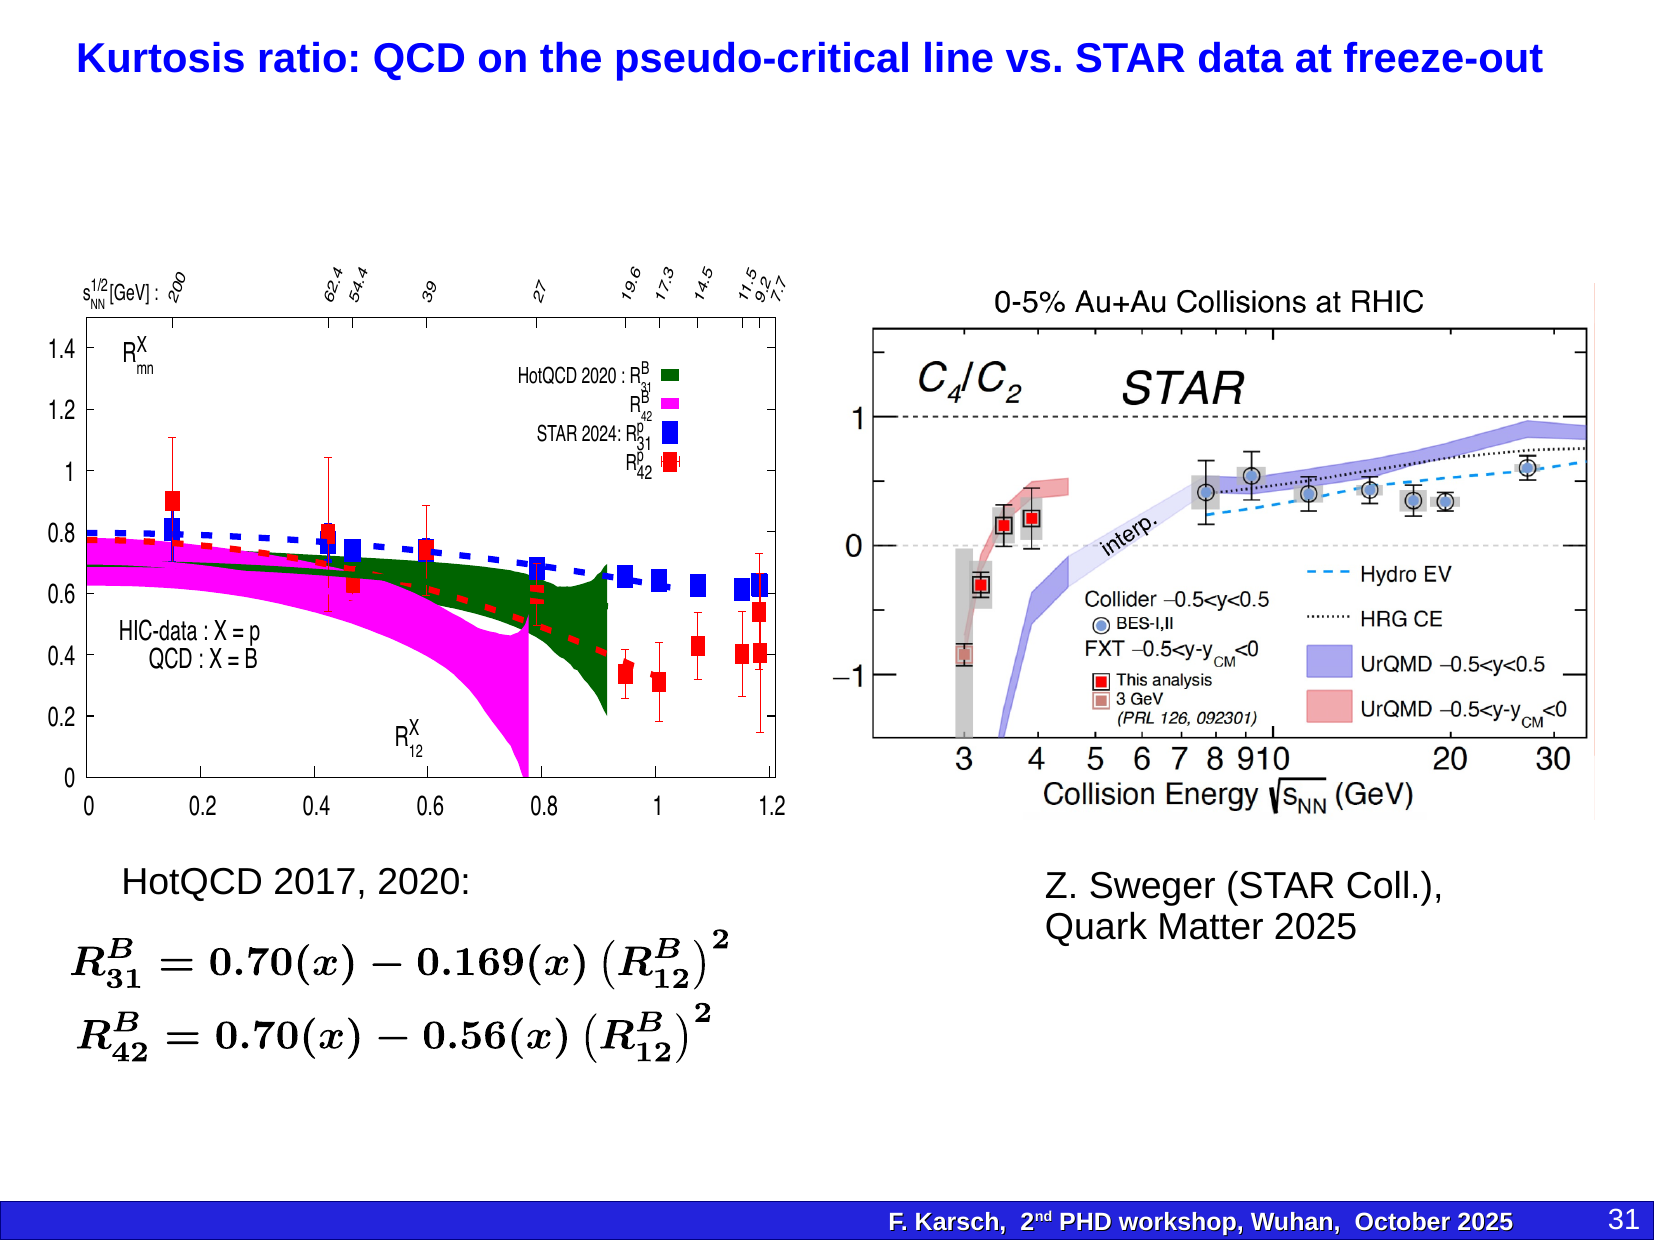

Kurtosis ratio: QCD on the pseudo-critical line vs. STAR data at freeze-out
HotQCD 2017, 2020:
Z. Sweger (STAR Coll.),
Quark Matter 2025
31